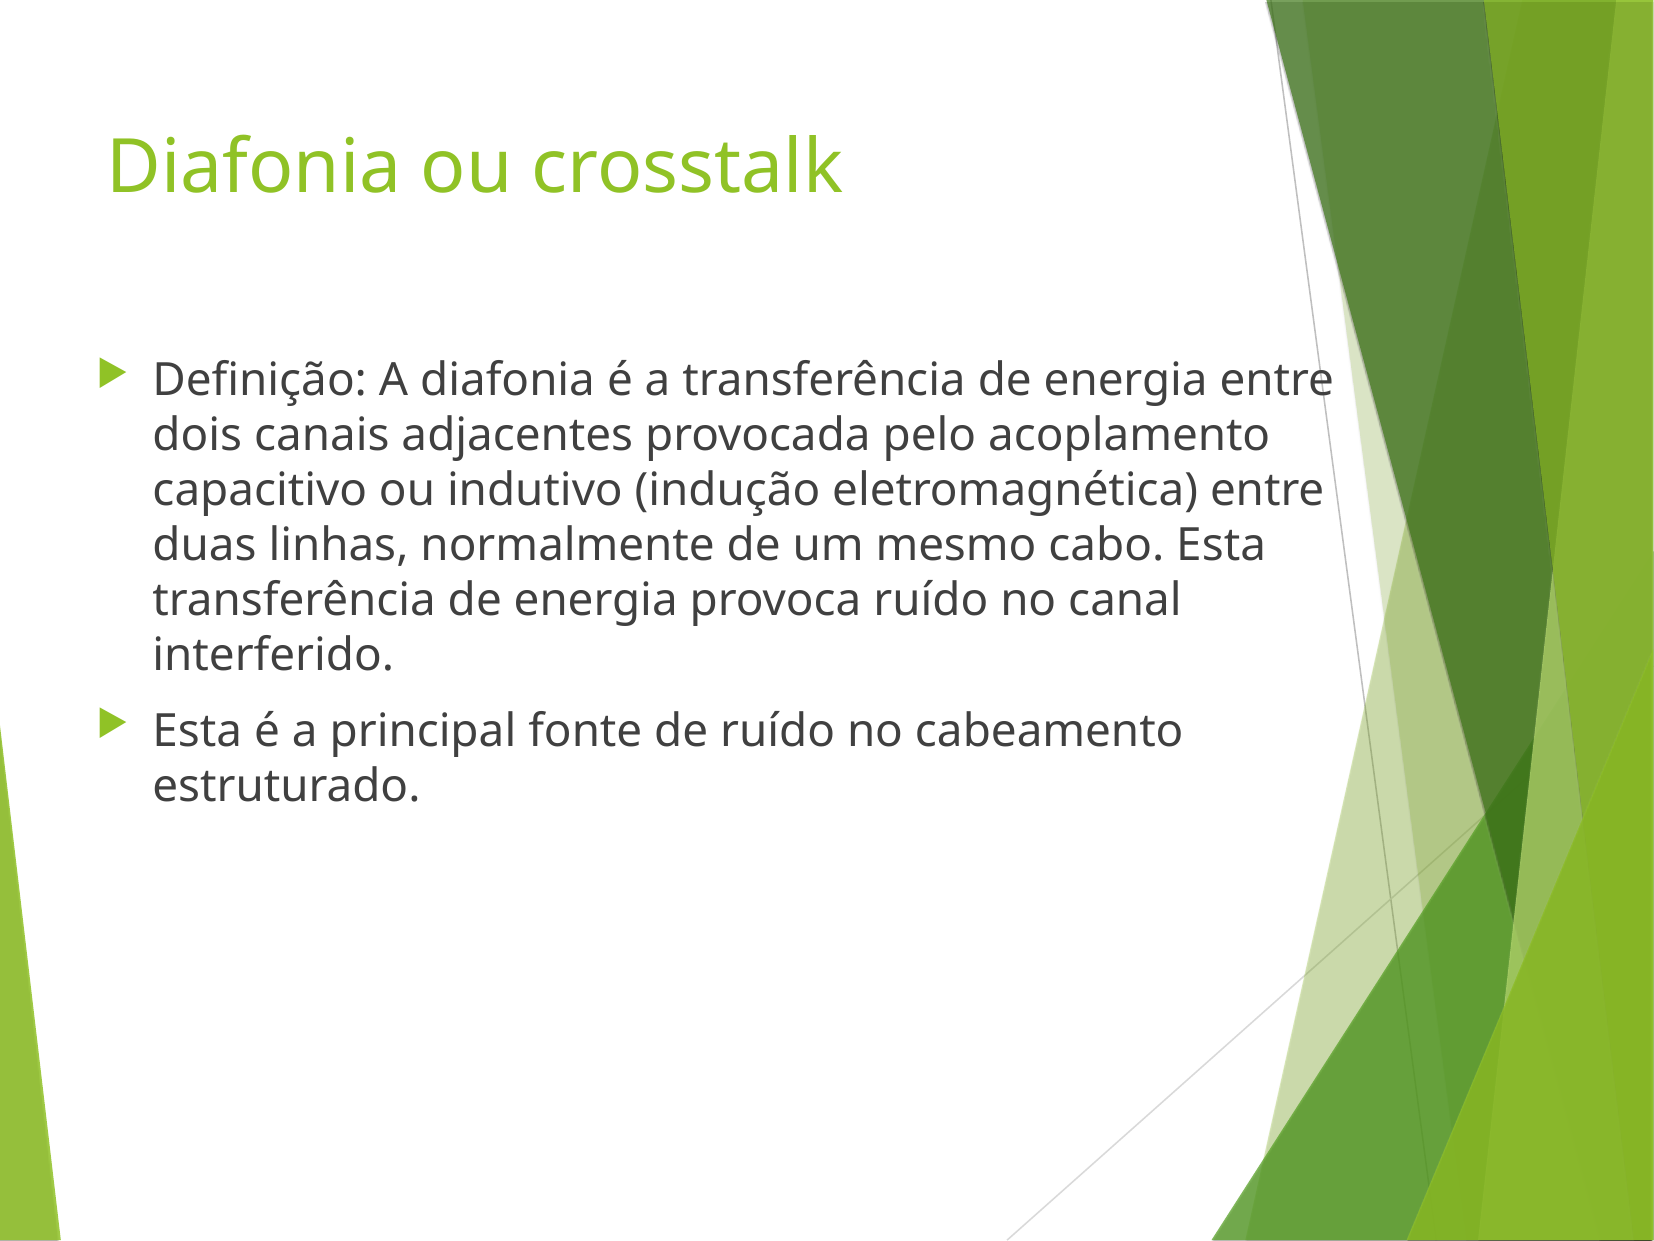

# Diafonia ou crosstalk
Definição: A diafonia é a transferência de energia entre dois canais adjacentes provocada pelo acoplamento capacitivo ou indutivo (indução eletromagnética) entre duas linhas, normalmente de um mesmo cabo. Esta transferência de energia provoca ruído no canal interferido.
Esta é a principal fonte de ruído no cabeamento estruturado.